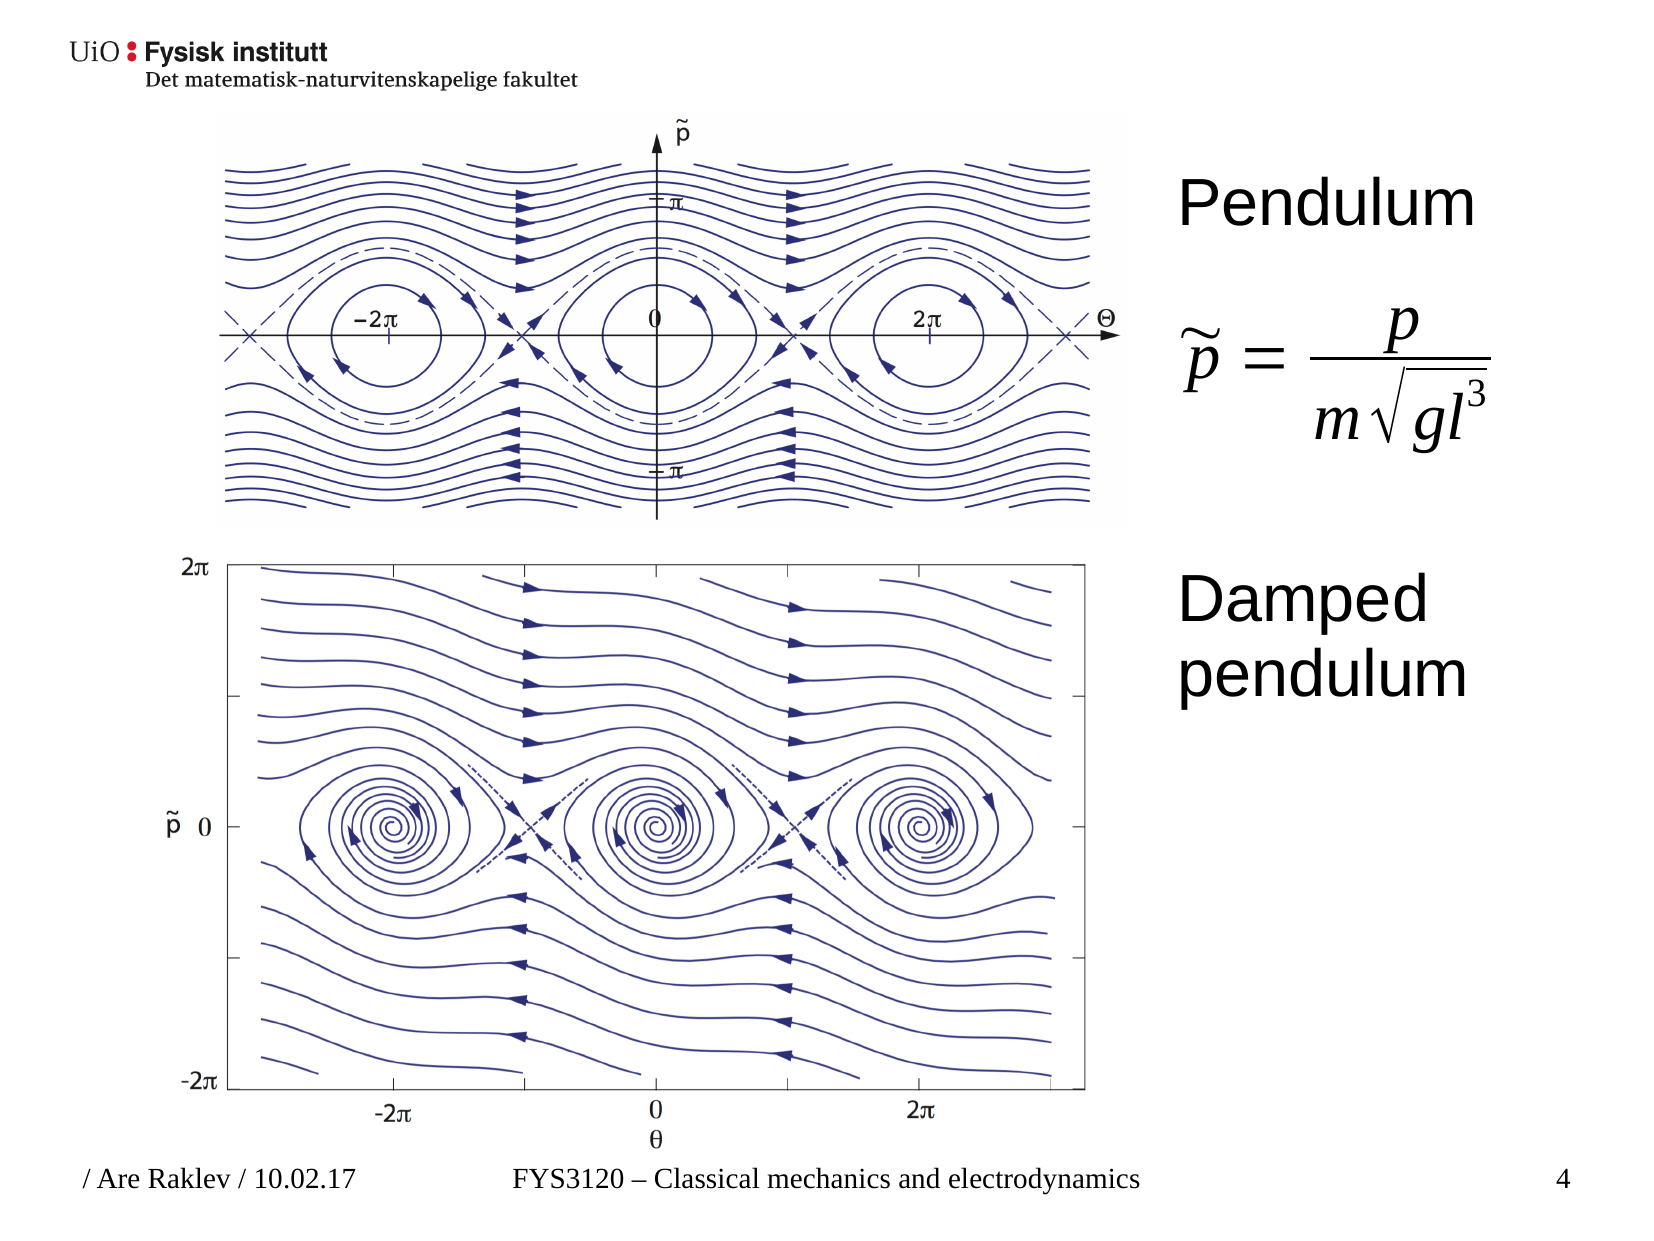

Pendulum
Damped pendulum
/ Are Raklev / 10.02.17
FYS3120 – Classical mechanics and electrodynamics
4